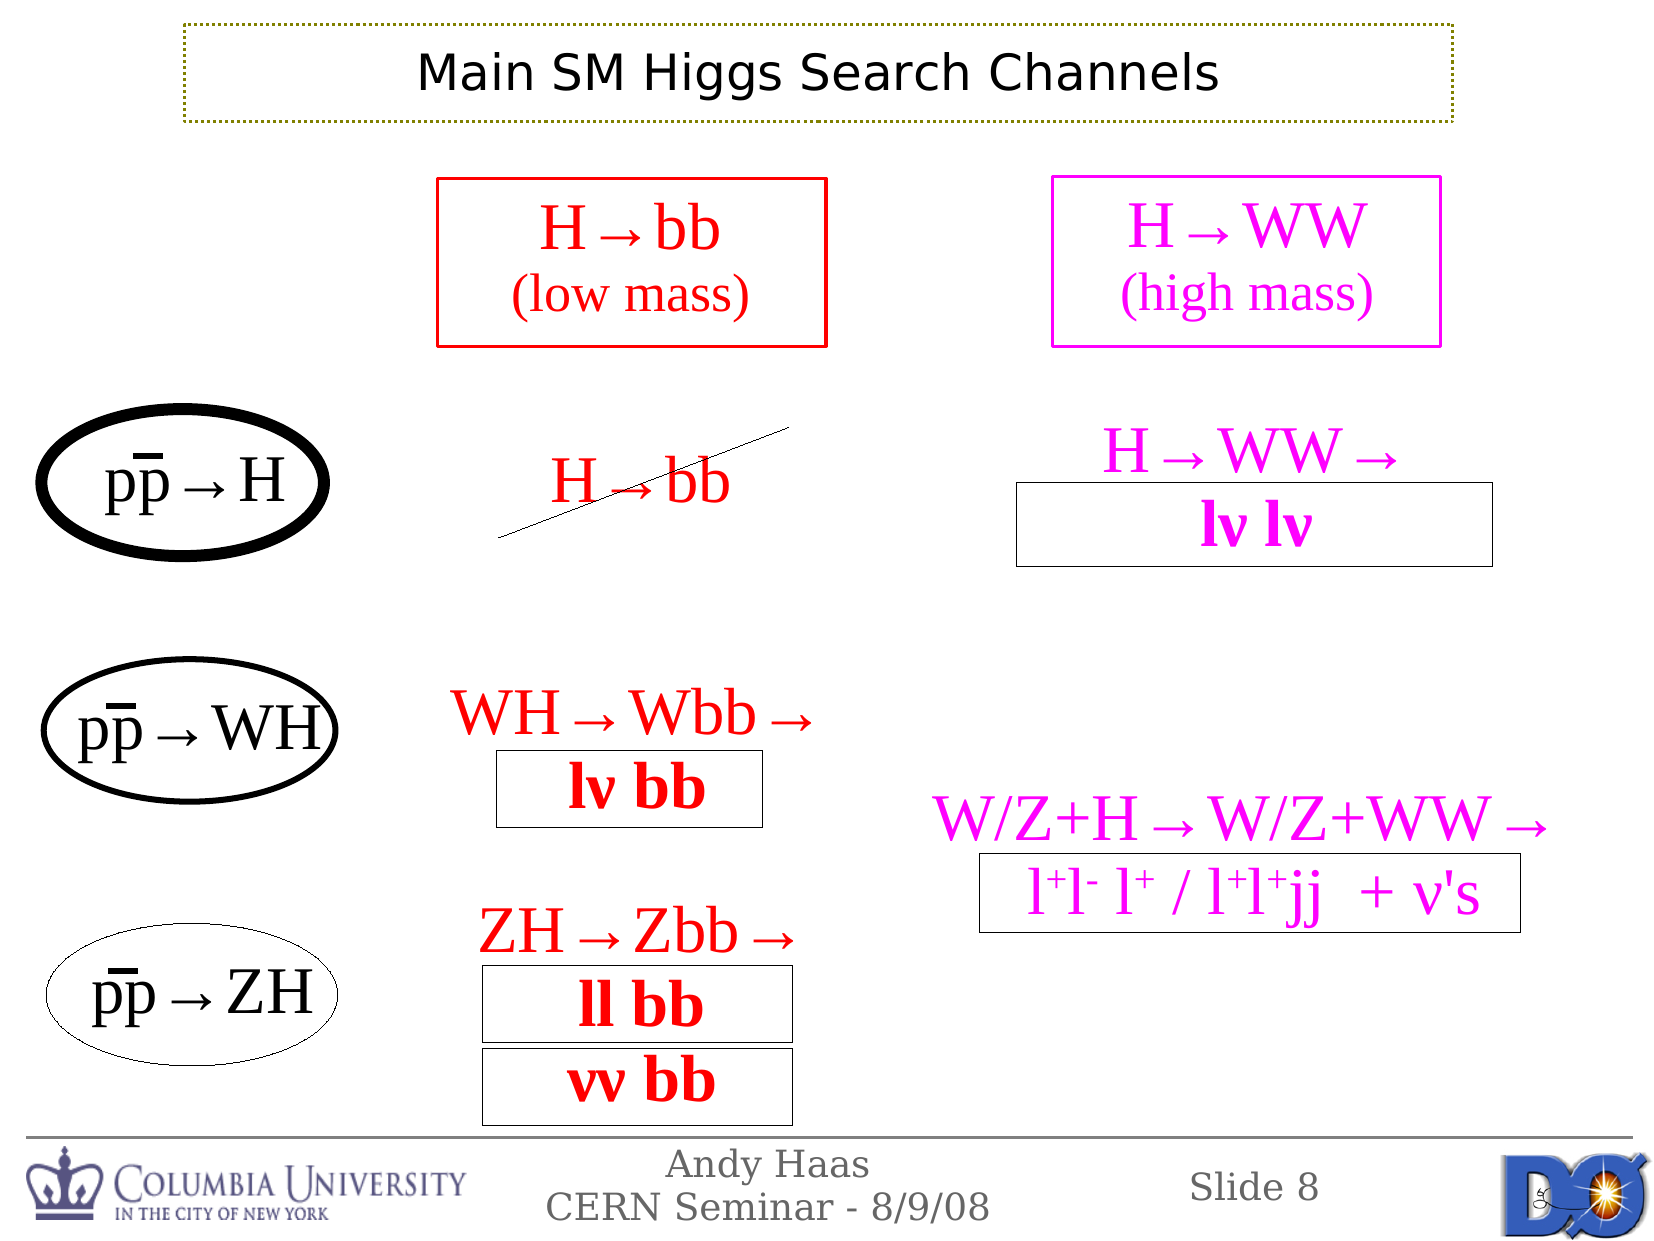

# Main SM Higgs Search Channels
H→WW
(high mass)
H→bb
(low mass)
H→WW→
lν lν
pp→H
H→bb
WH→Wbb→
lν bb
pp→WH
W/Z+H→W/Z+WW→
l+l- l+ / l+l+jj + ν's
ZH→Zbb→
ll bb
νν bb
pp→ZH